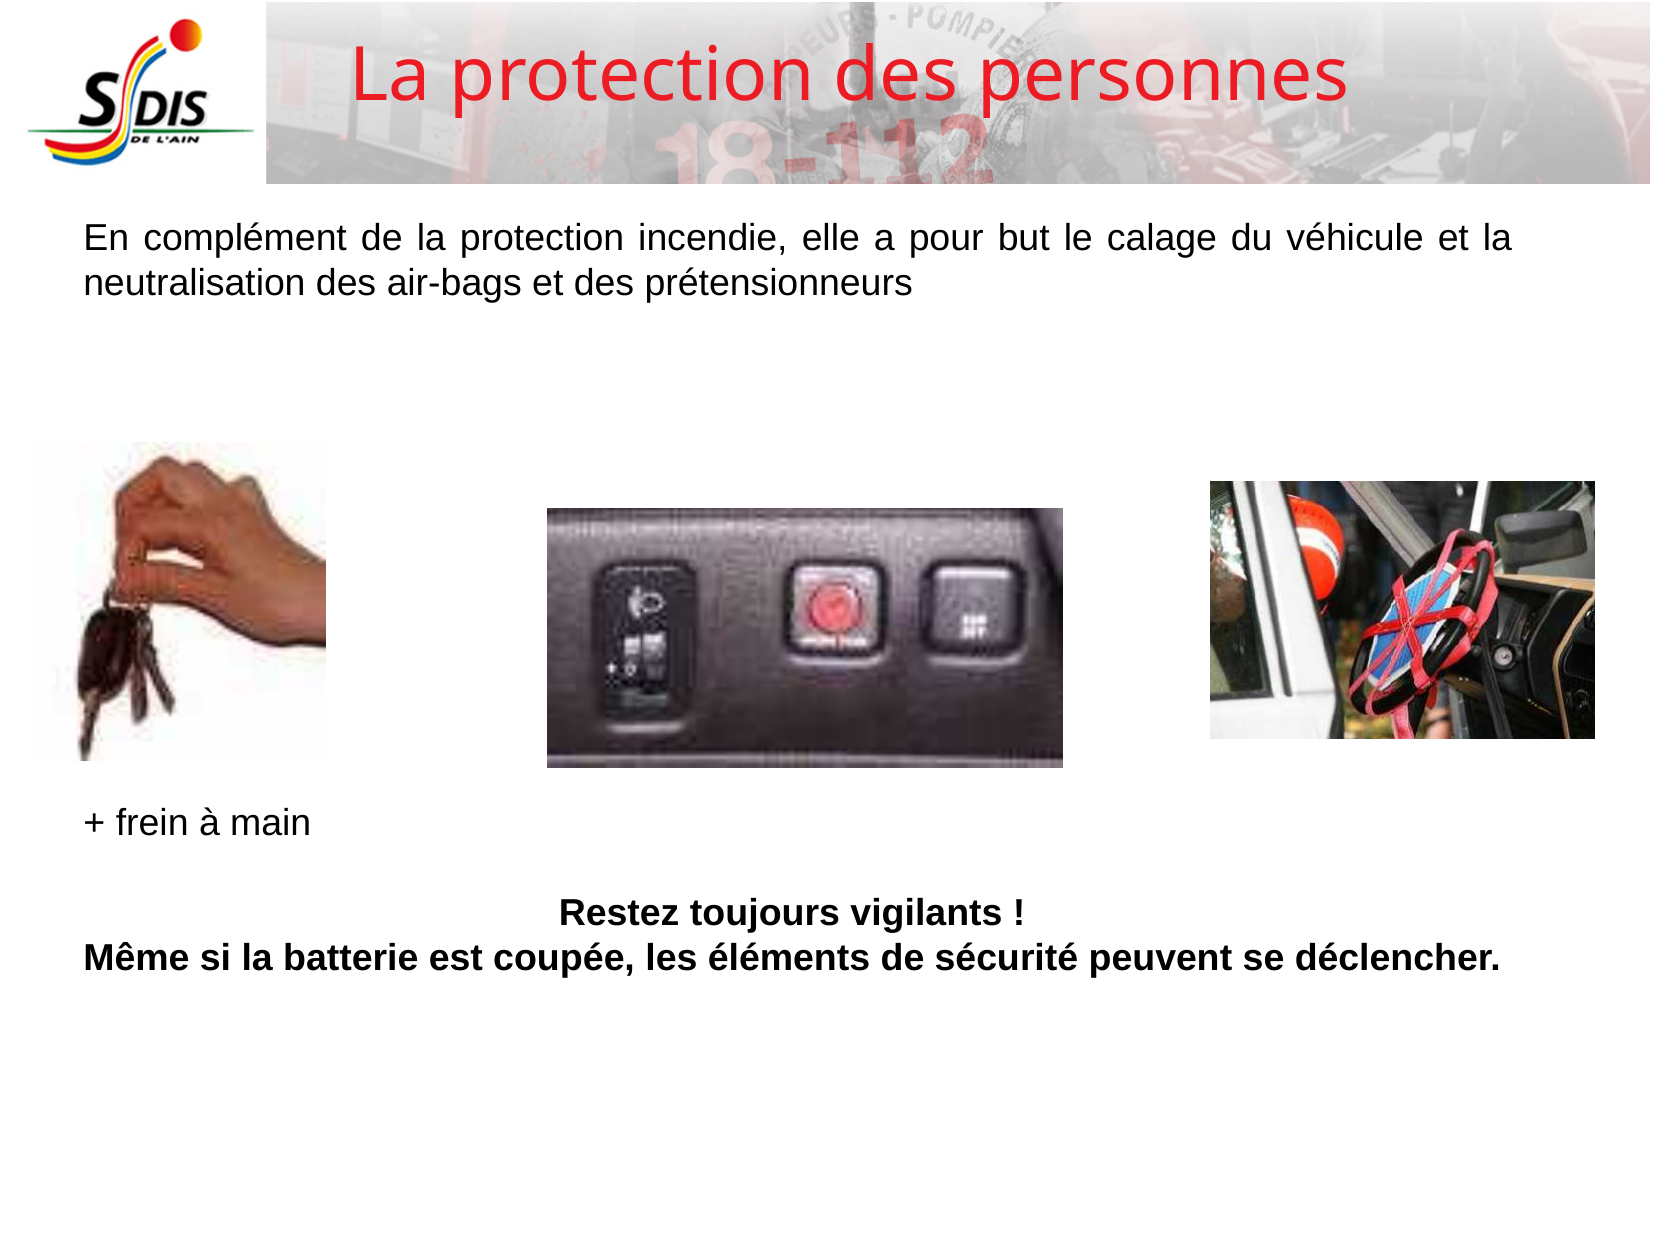

# La protection des personnes
En complément de la protection incendie, elle a pour but le calage du véhicule et la neutralisation des air-bags et des prétensionneurs
+ frein à main
Restez toujours vigilants !
Même si la batterie est coupée, les éléments de sécurité peuvent se déclencher.